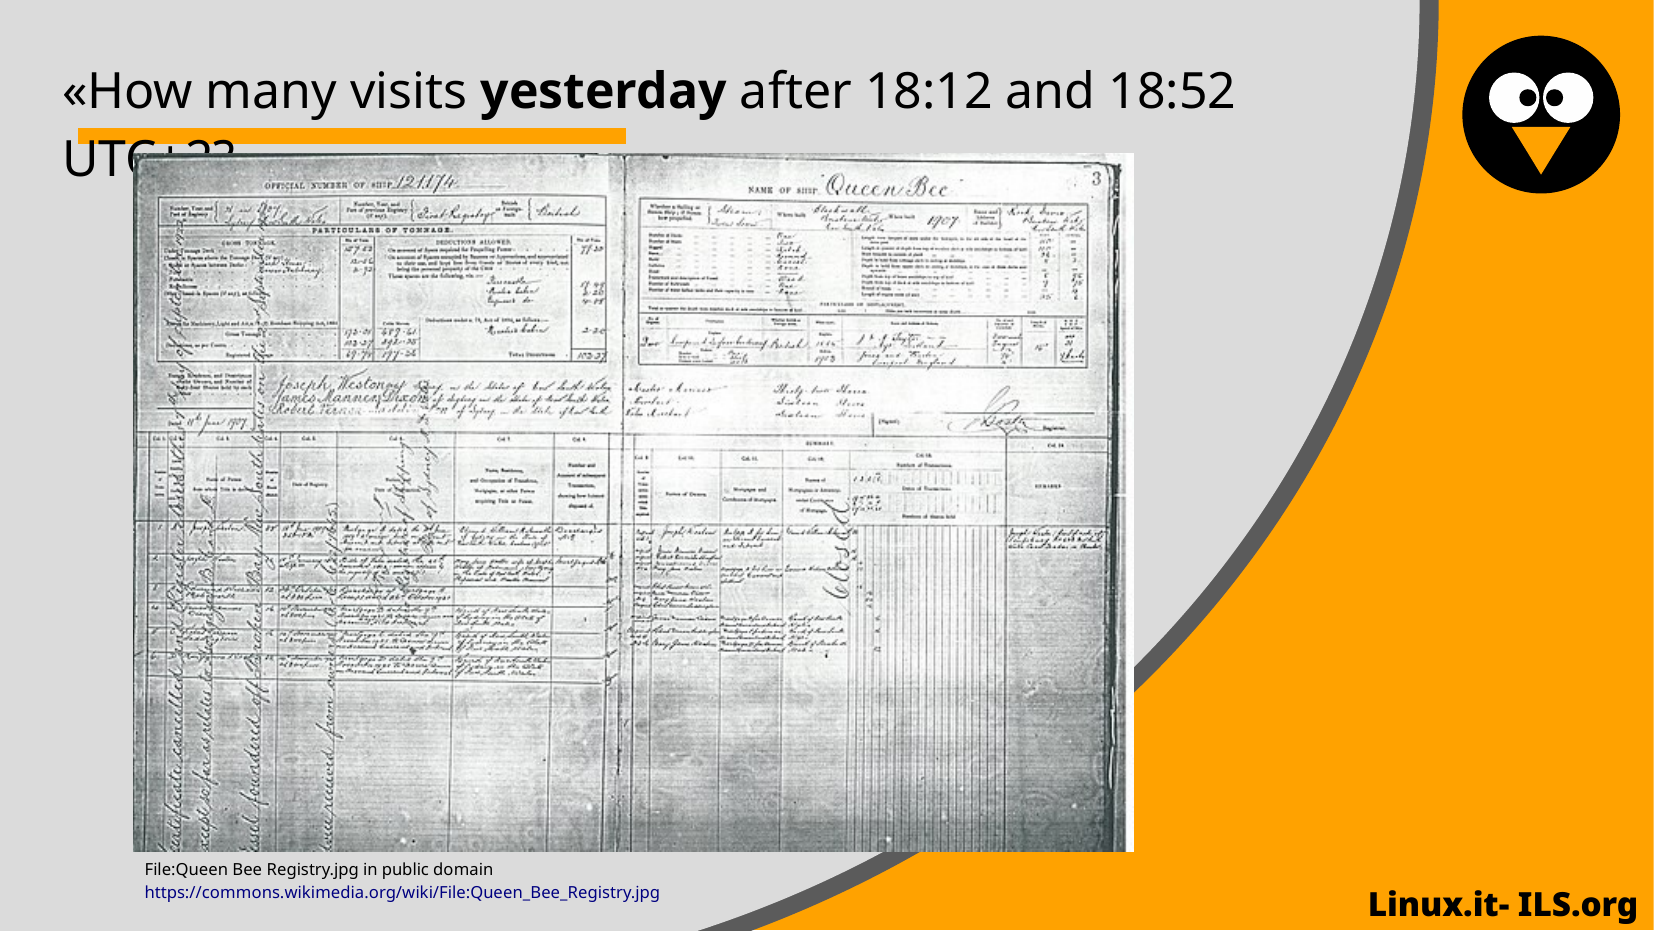

«How many visits yesterday after 18:12 and 18:52 UTC+2?
File:Queen Bee Registry.jpg in public domain
https://commons.wikimedia.org/wiki/File:Queen_Bee_Registry.jpg
Linux.it- ILS.org